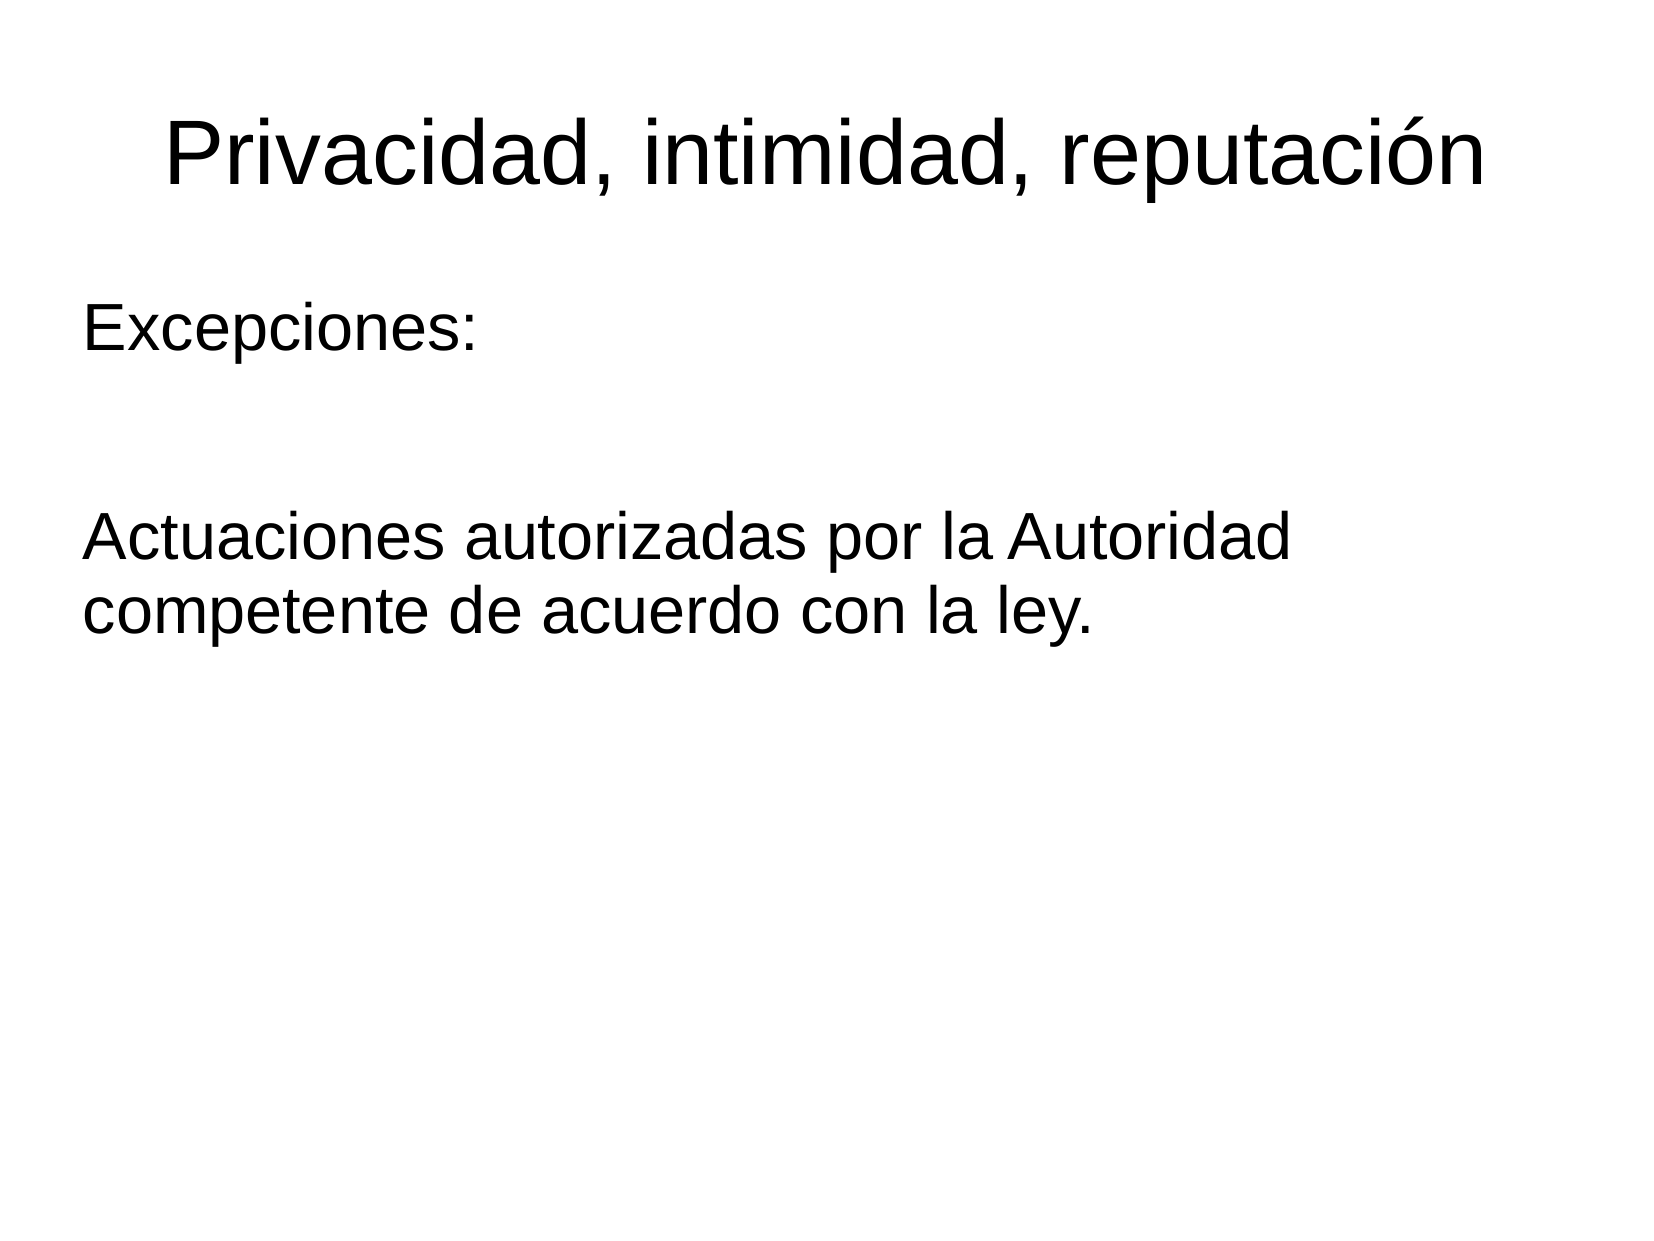

# Privacidad, intimidad, reputación
Excepciones:
Actuaciones autorizadas por la Autoridad competente de acuerdo con la ley.